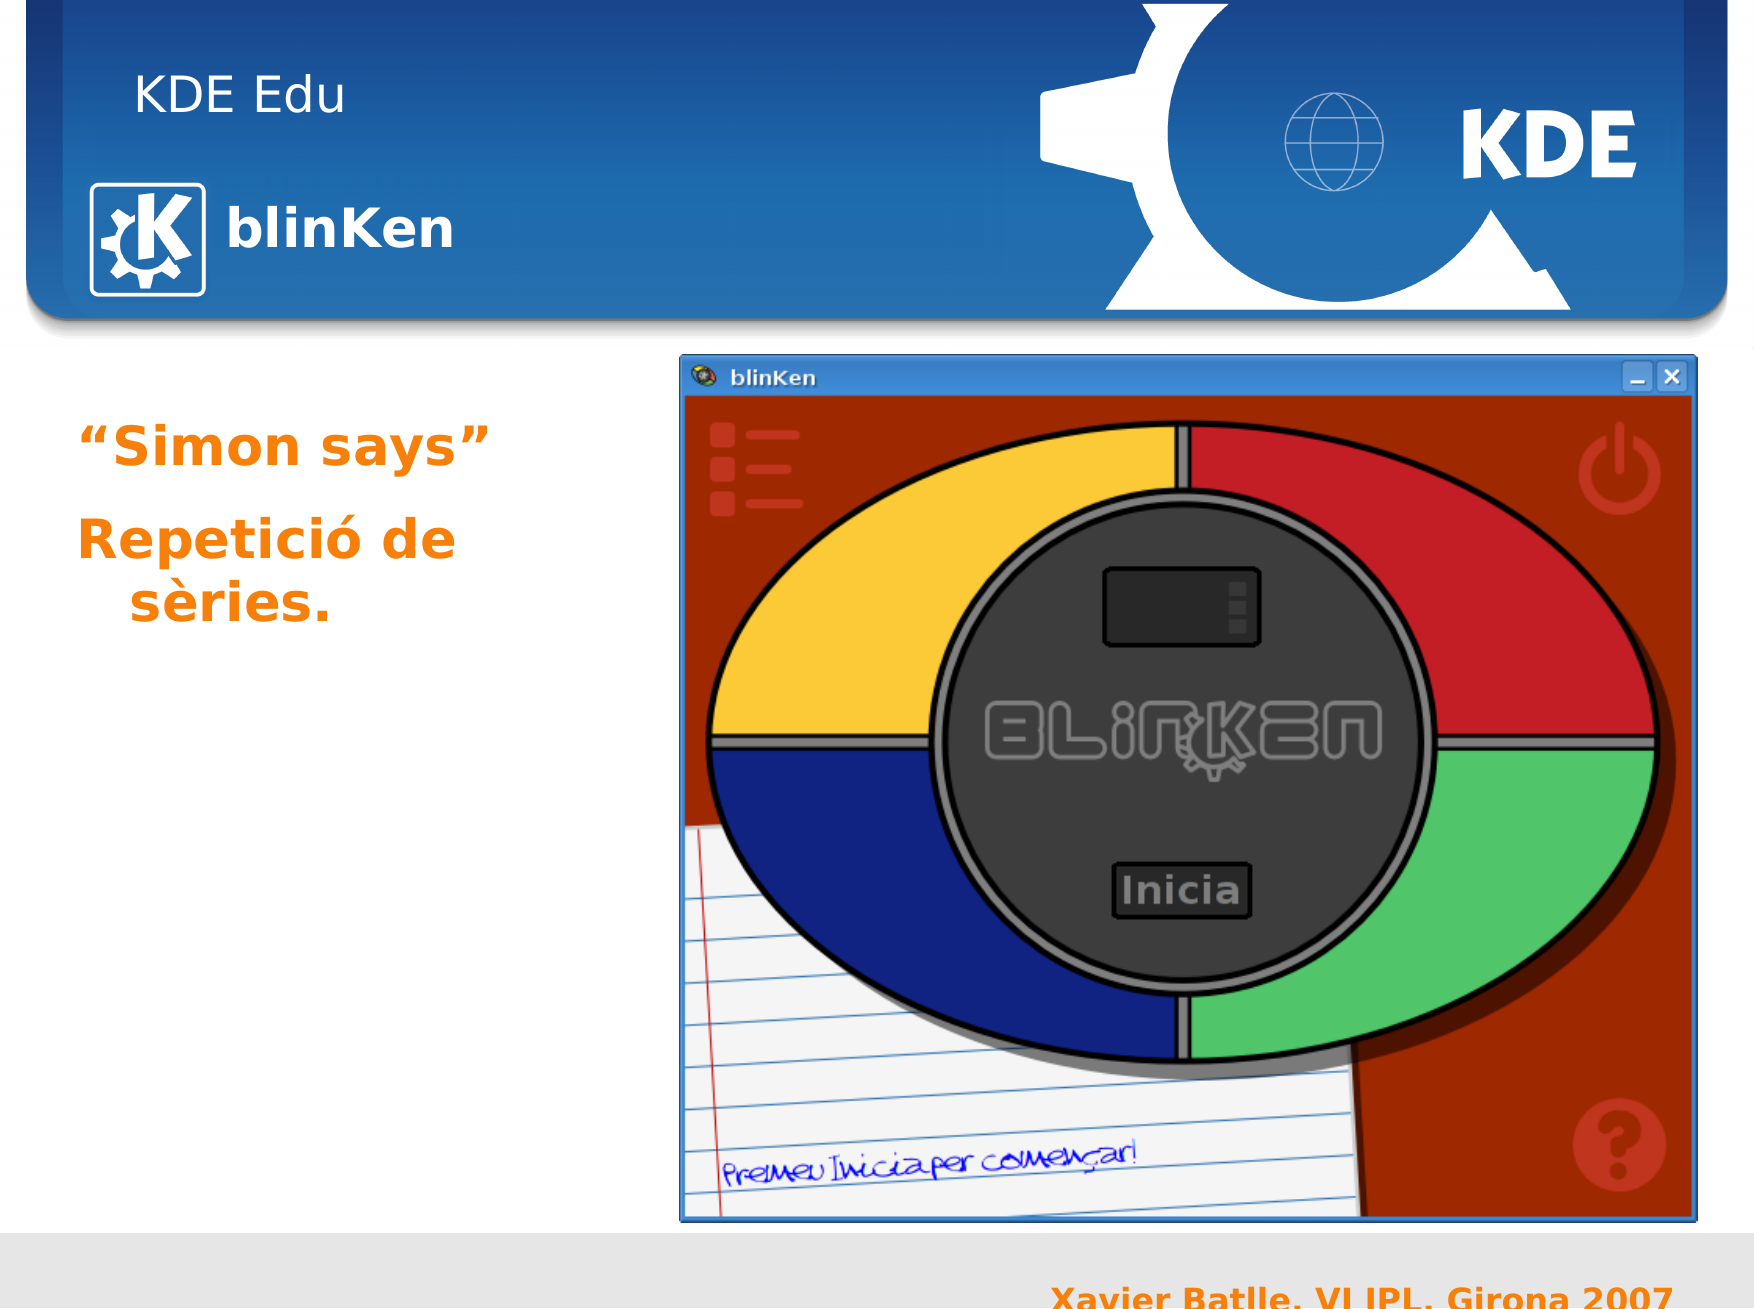

# blinKen
“Simon says”
Repetició de sèries.